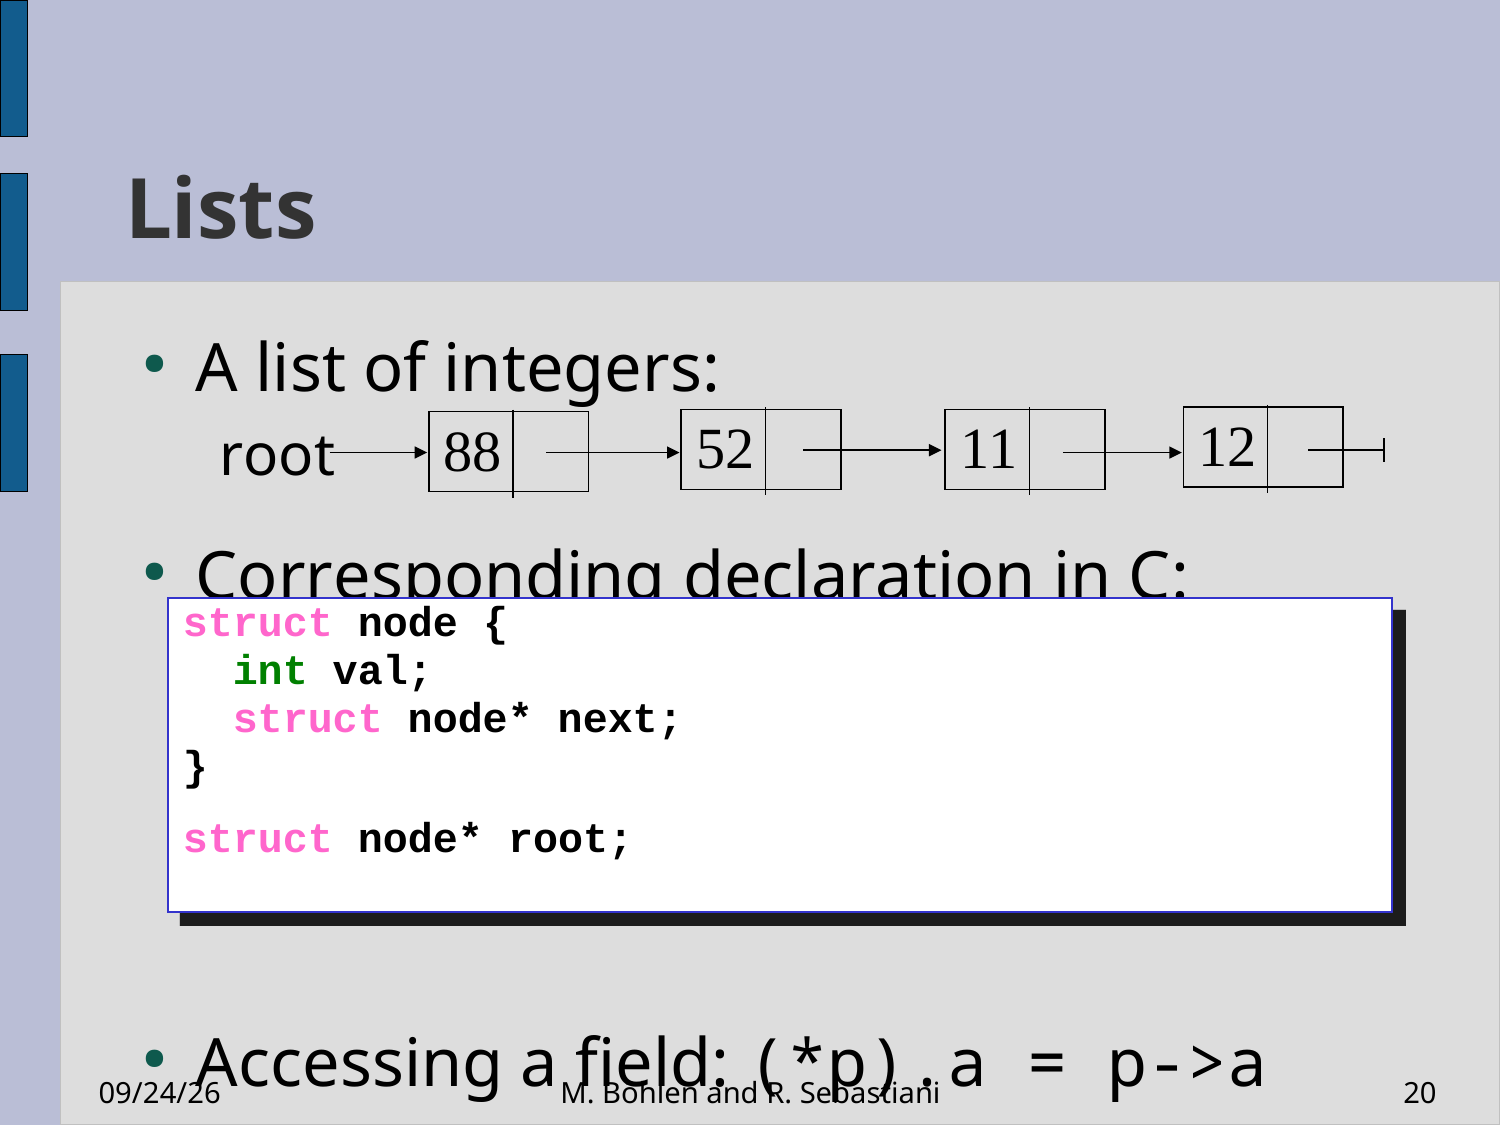

# Lists
A list of integers:
Corresponding declaration in C:
Accessing a field: (*p).a = p->a
12
root
52
11
88
struct node {
 int val;
 struct node* next;
}
struct node* root;
M. Böhlen and R. Sebastiani
20